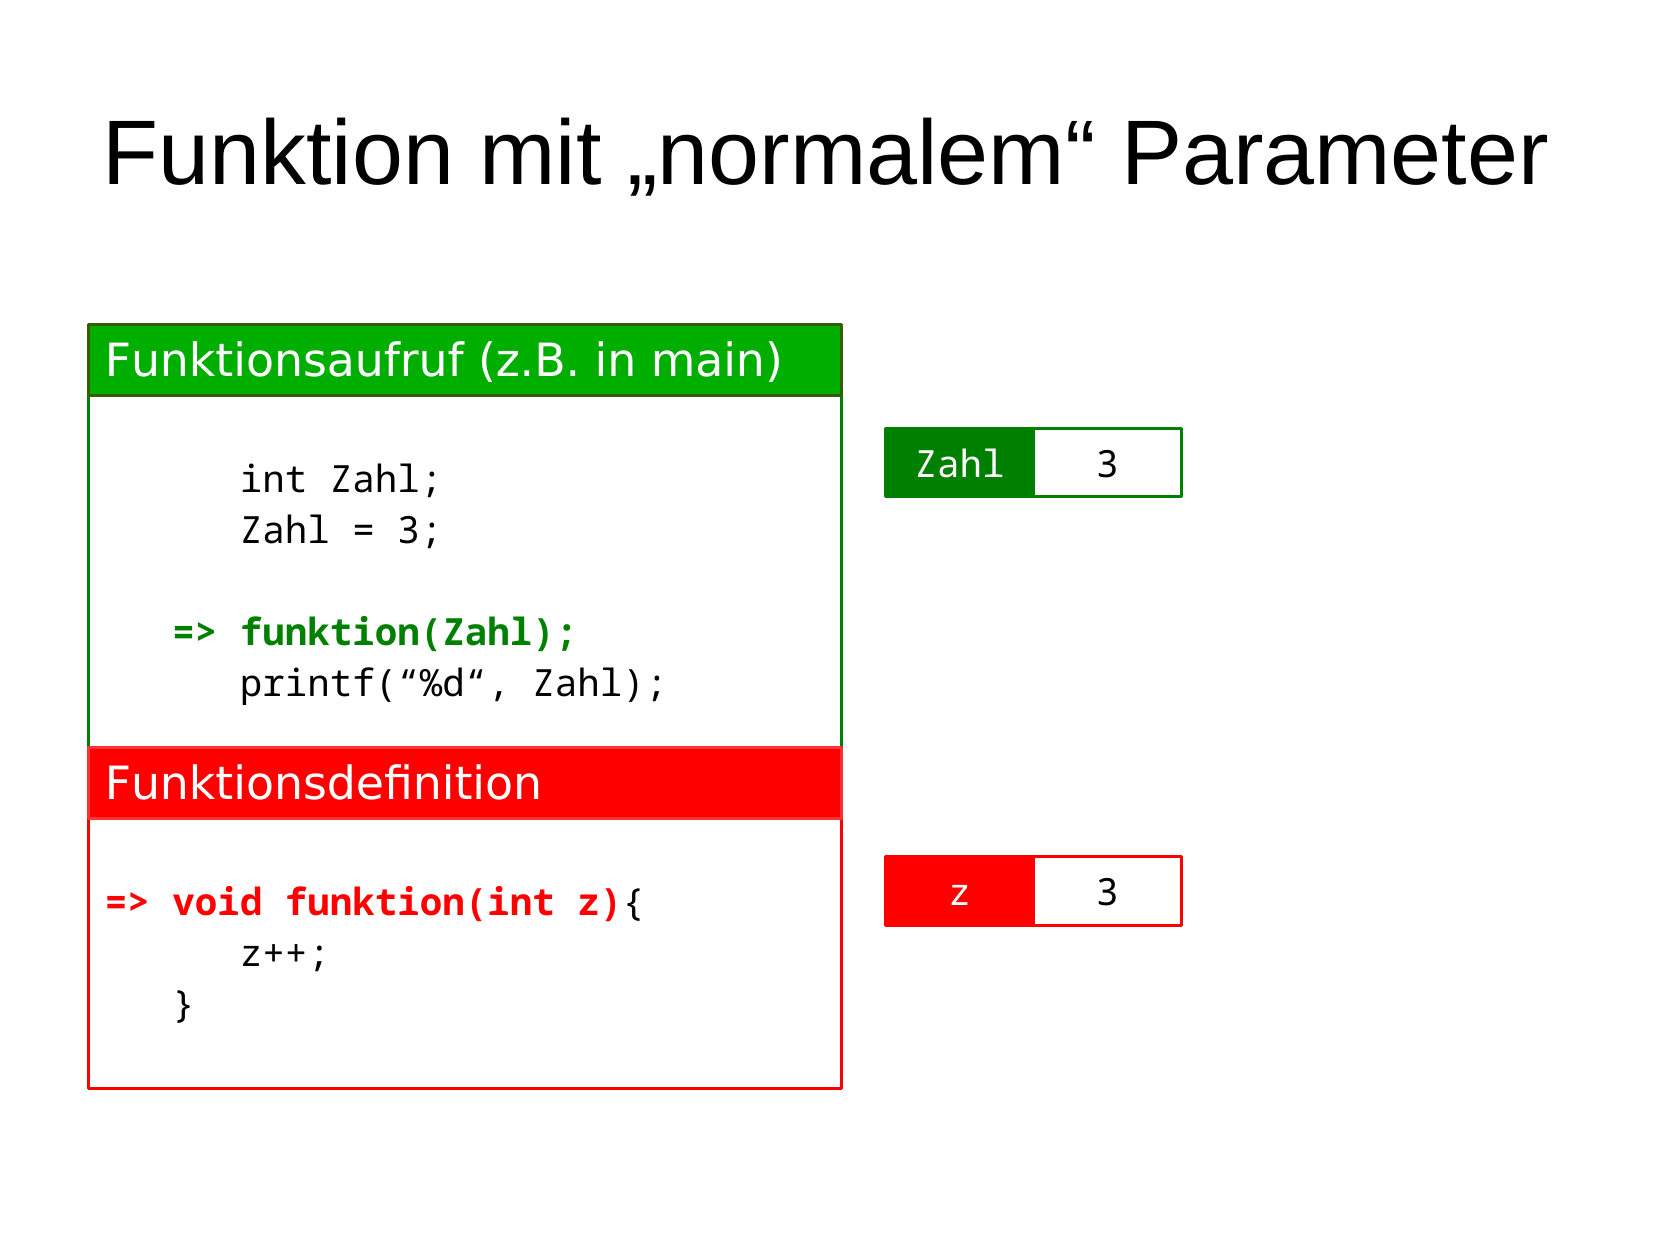

# Funktion mit „normalem“ Parameter
Funktionsaufruf (z.B. in main)
 int Zahl;
 Zahl = 3;
 => funktion(Zahl);
 printf(“%d“, Zahl);
Zahl
3
Funktionsdefinition
=> void funktion(int z){
 z++;
 }
z
3